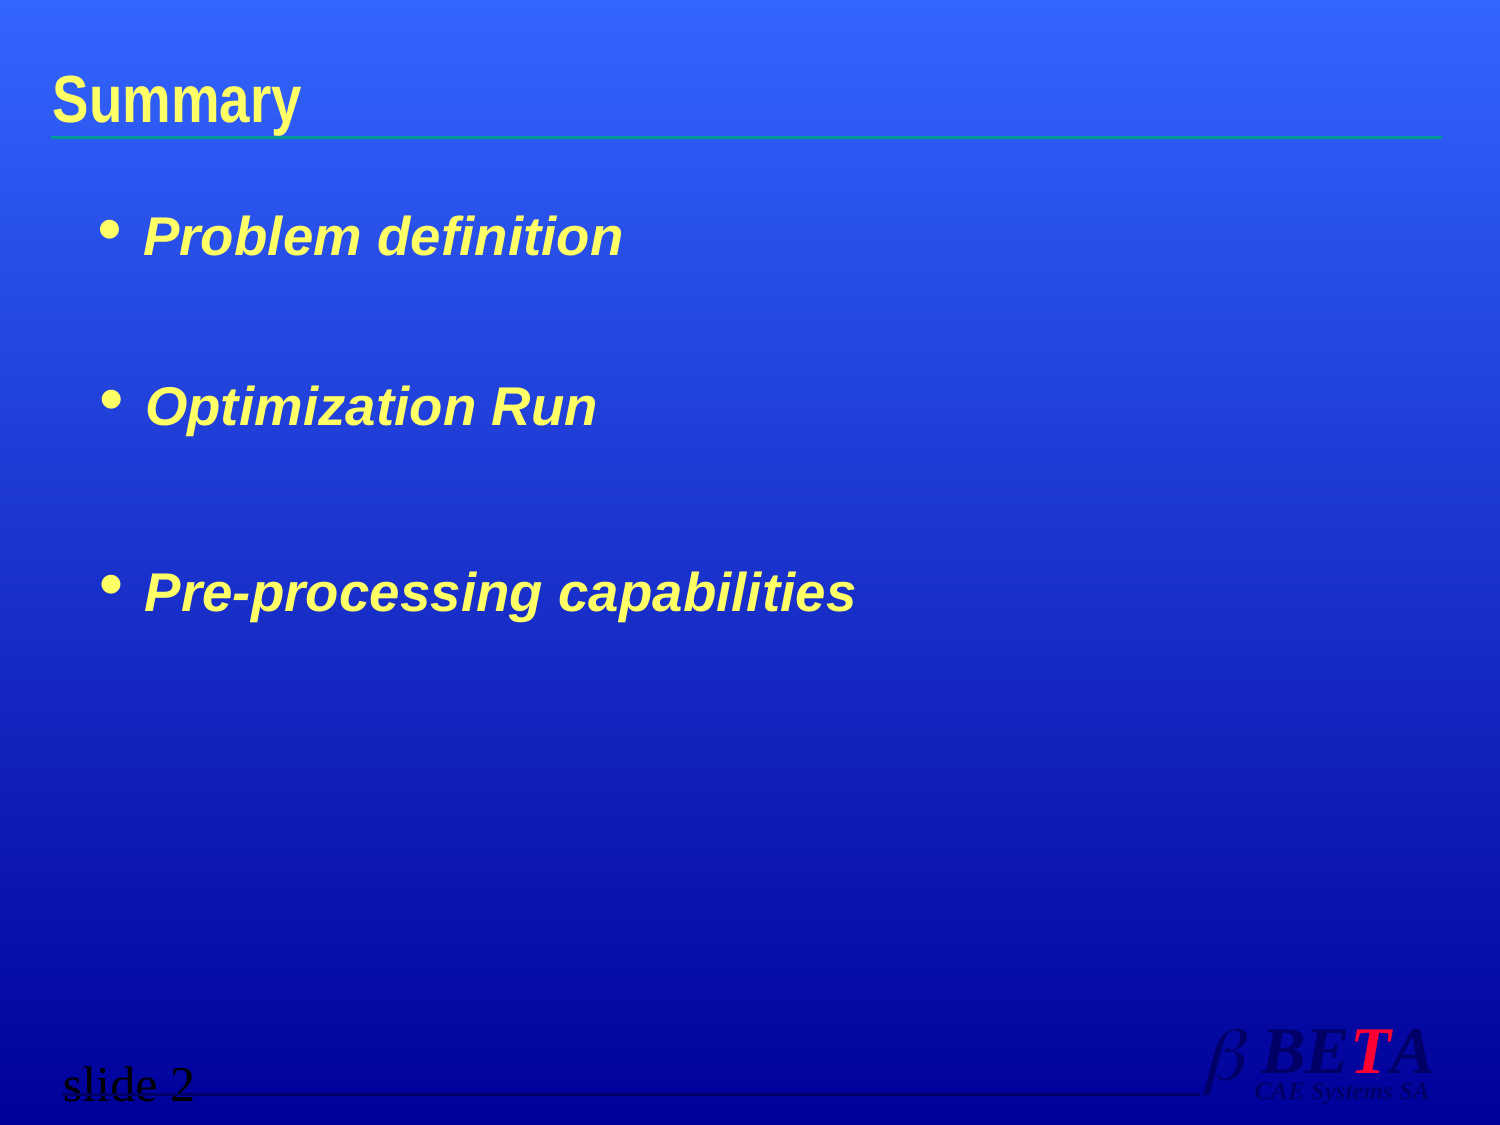

# Summary
Problem definition
Optimization Run
Pre-processing capabilities
2